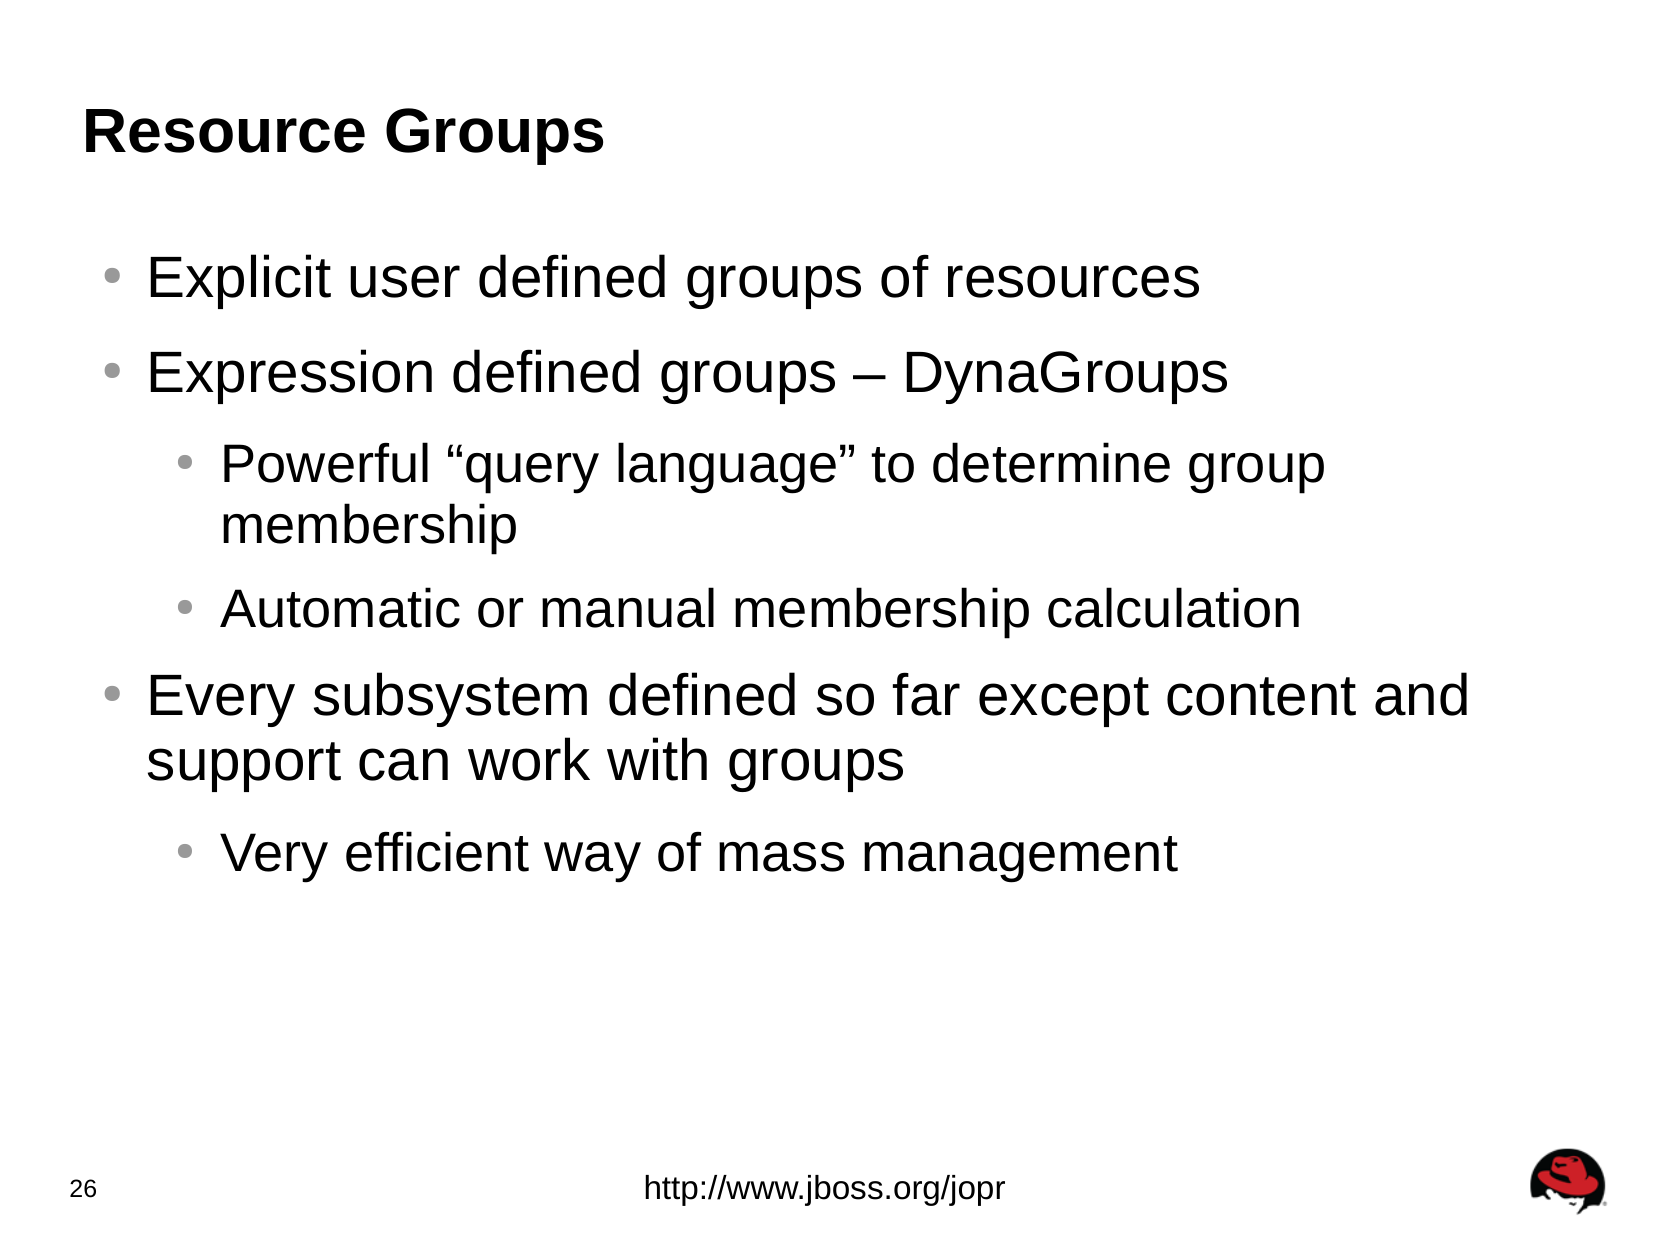

# Resource Groups
Explicit user defined groups of resources
Expression defined groups – DynaGroups
Powerful “query language” to determine group membership
Automatic or manual membership calculation
Every subsystem defined so far except content and support can work with groups
Very efficient way of mass management